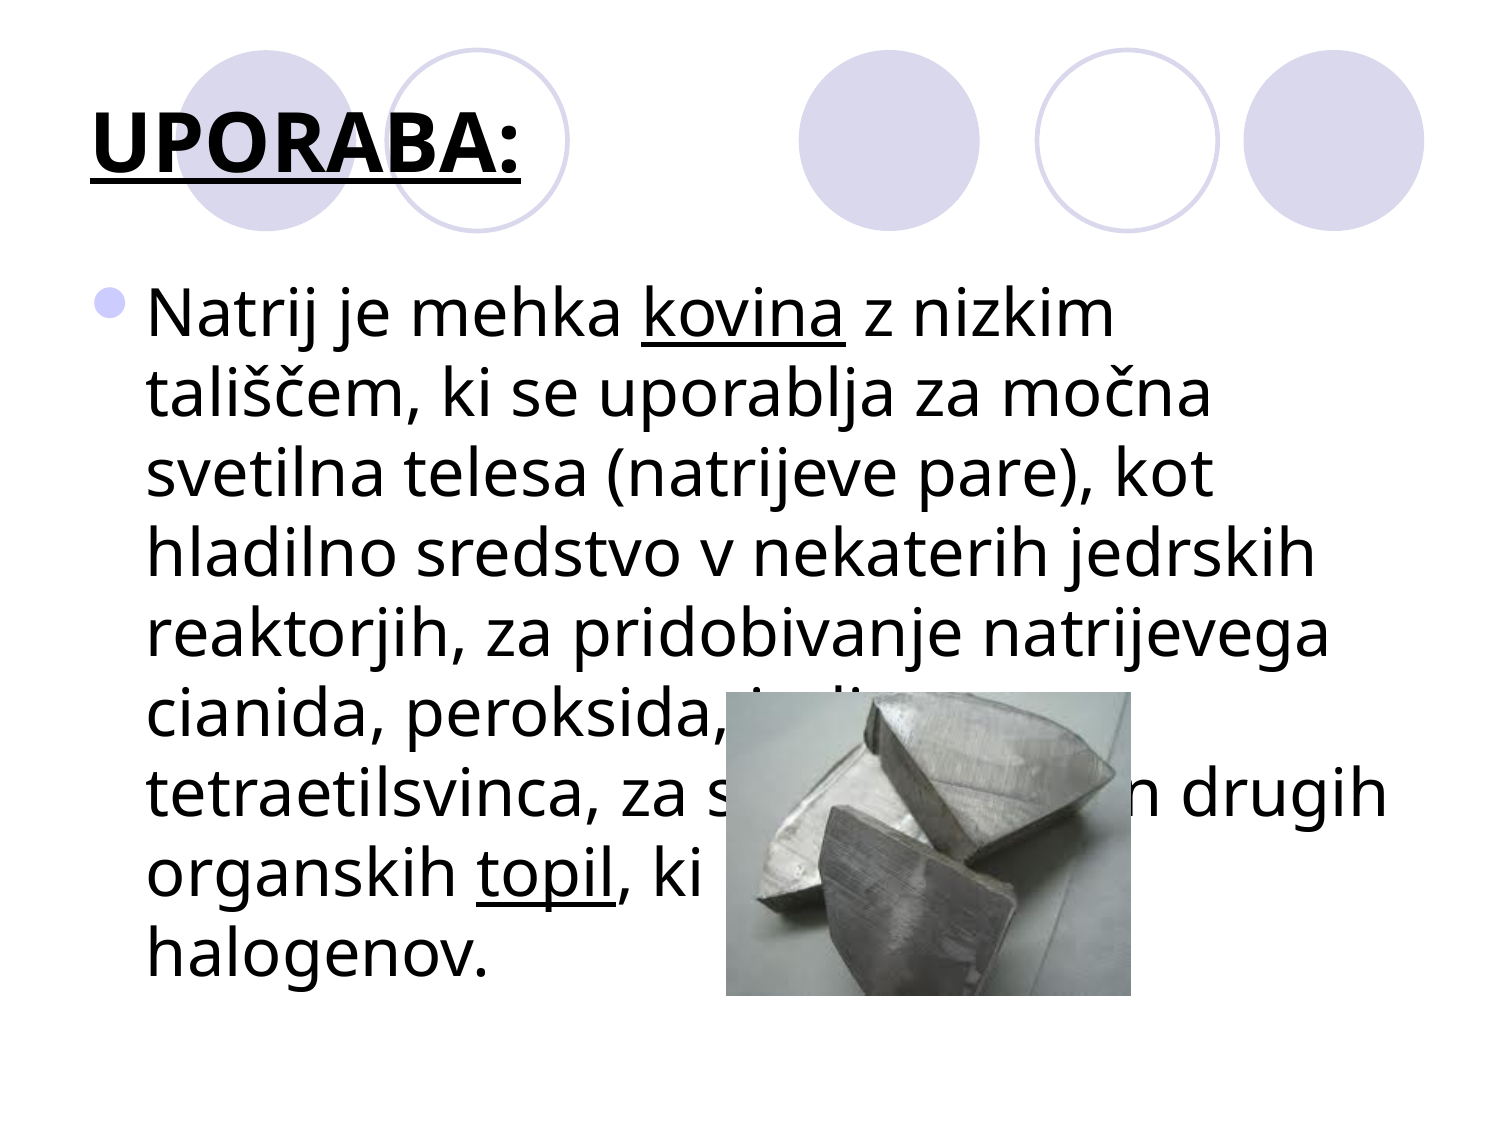

# UPORABA:
Natrij je mehka kovina z nizkim tališčem, ki se uporablja za močna svetilna telesa (natrijeve pare), kot hladilno sredstvo v nekaterih jedrskih reaktorjih, za pridobivanje natrijevega cianida, peroksida, indiga, tetraetilsvinca, za sušenje etra in drugih organskih topil, ki ne vsebujejo halogenov.